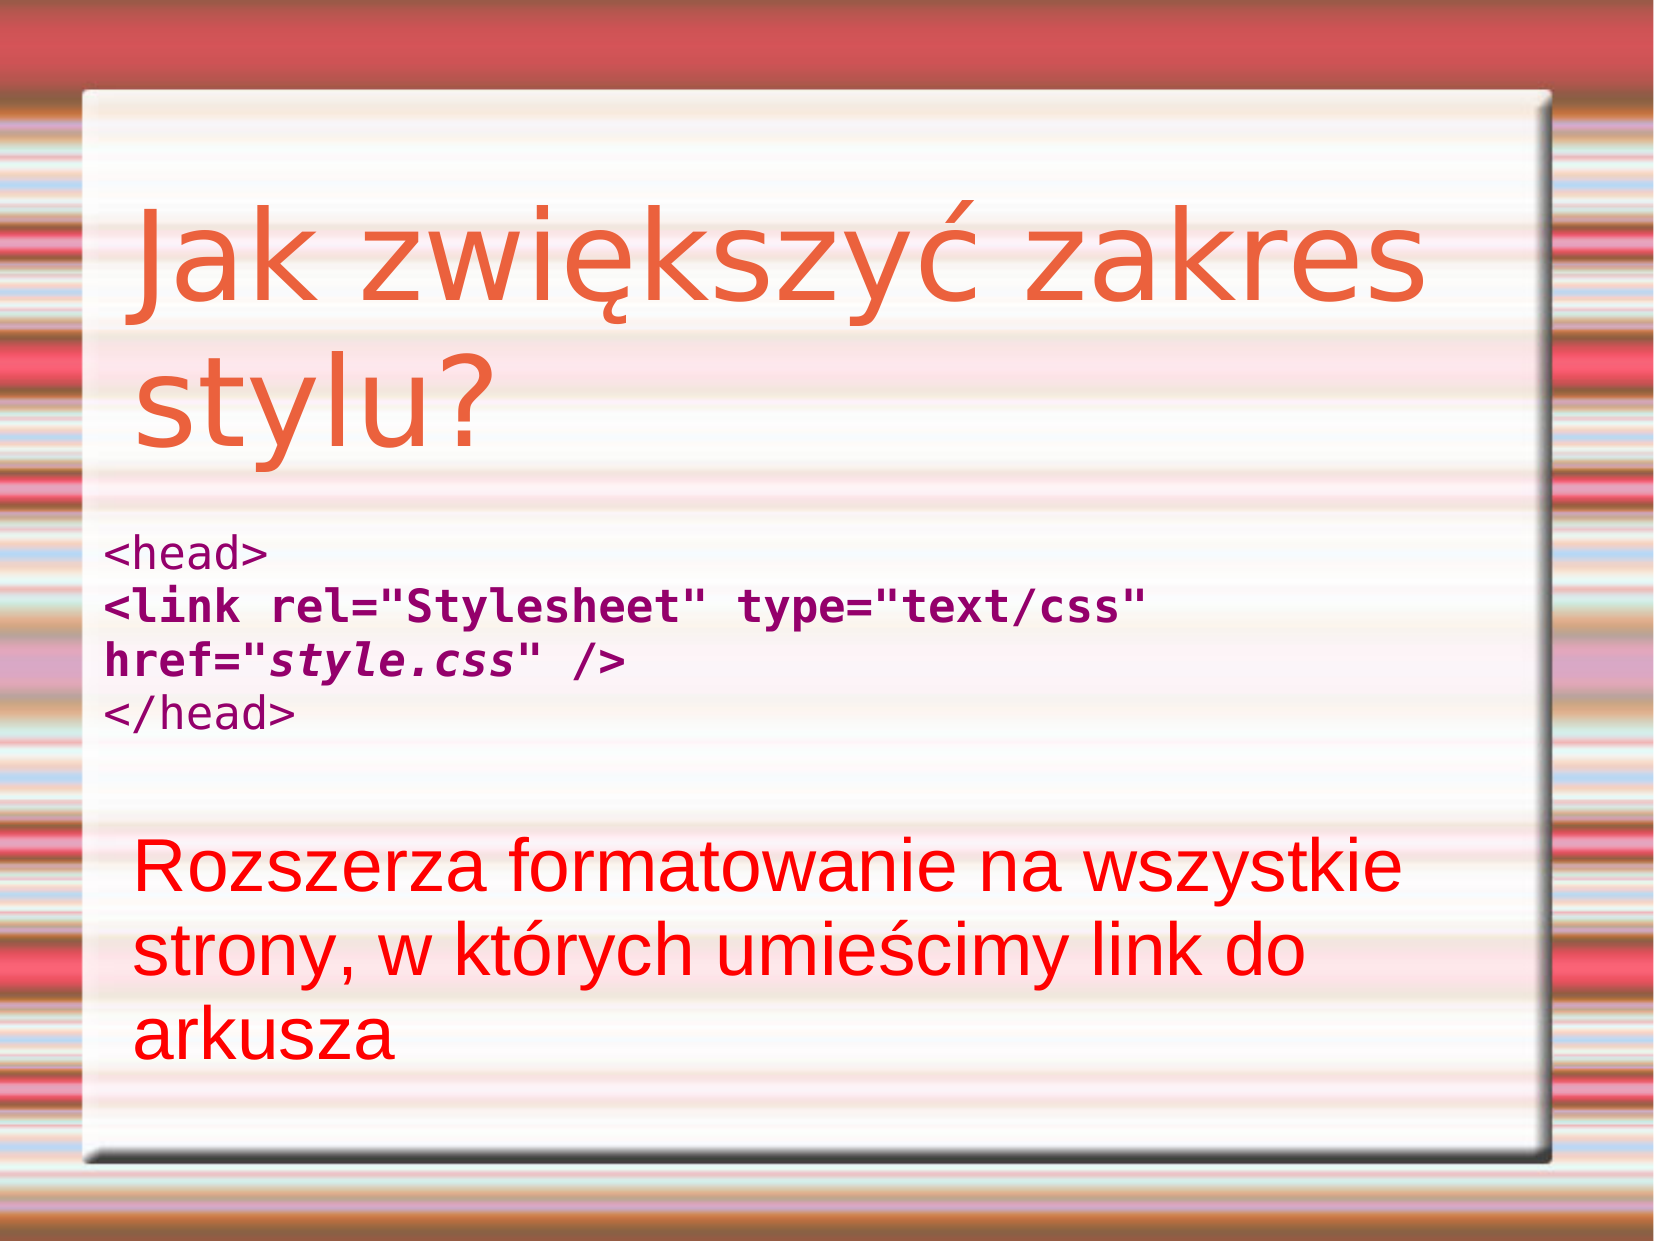

Jak zwiększyć zakres stylu?
<head>
<link rel="Stylesheet" type="text/css" href="style.css" />
</head>
Rozszerza formatowanie na wszystkie strony, w których umieścimy link do arkusza